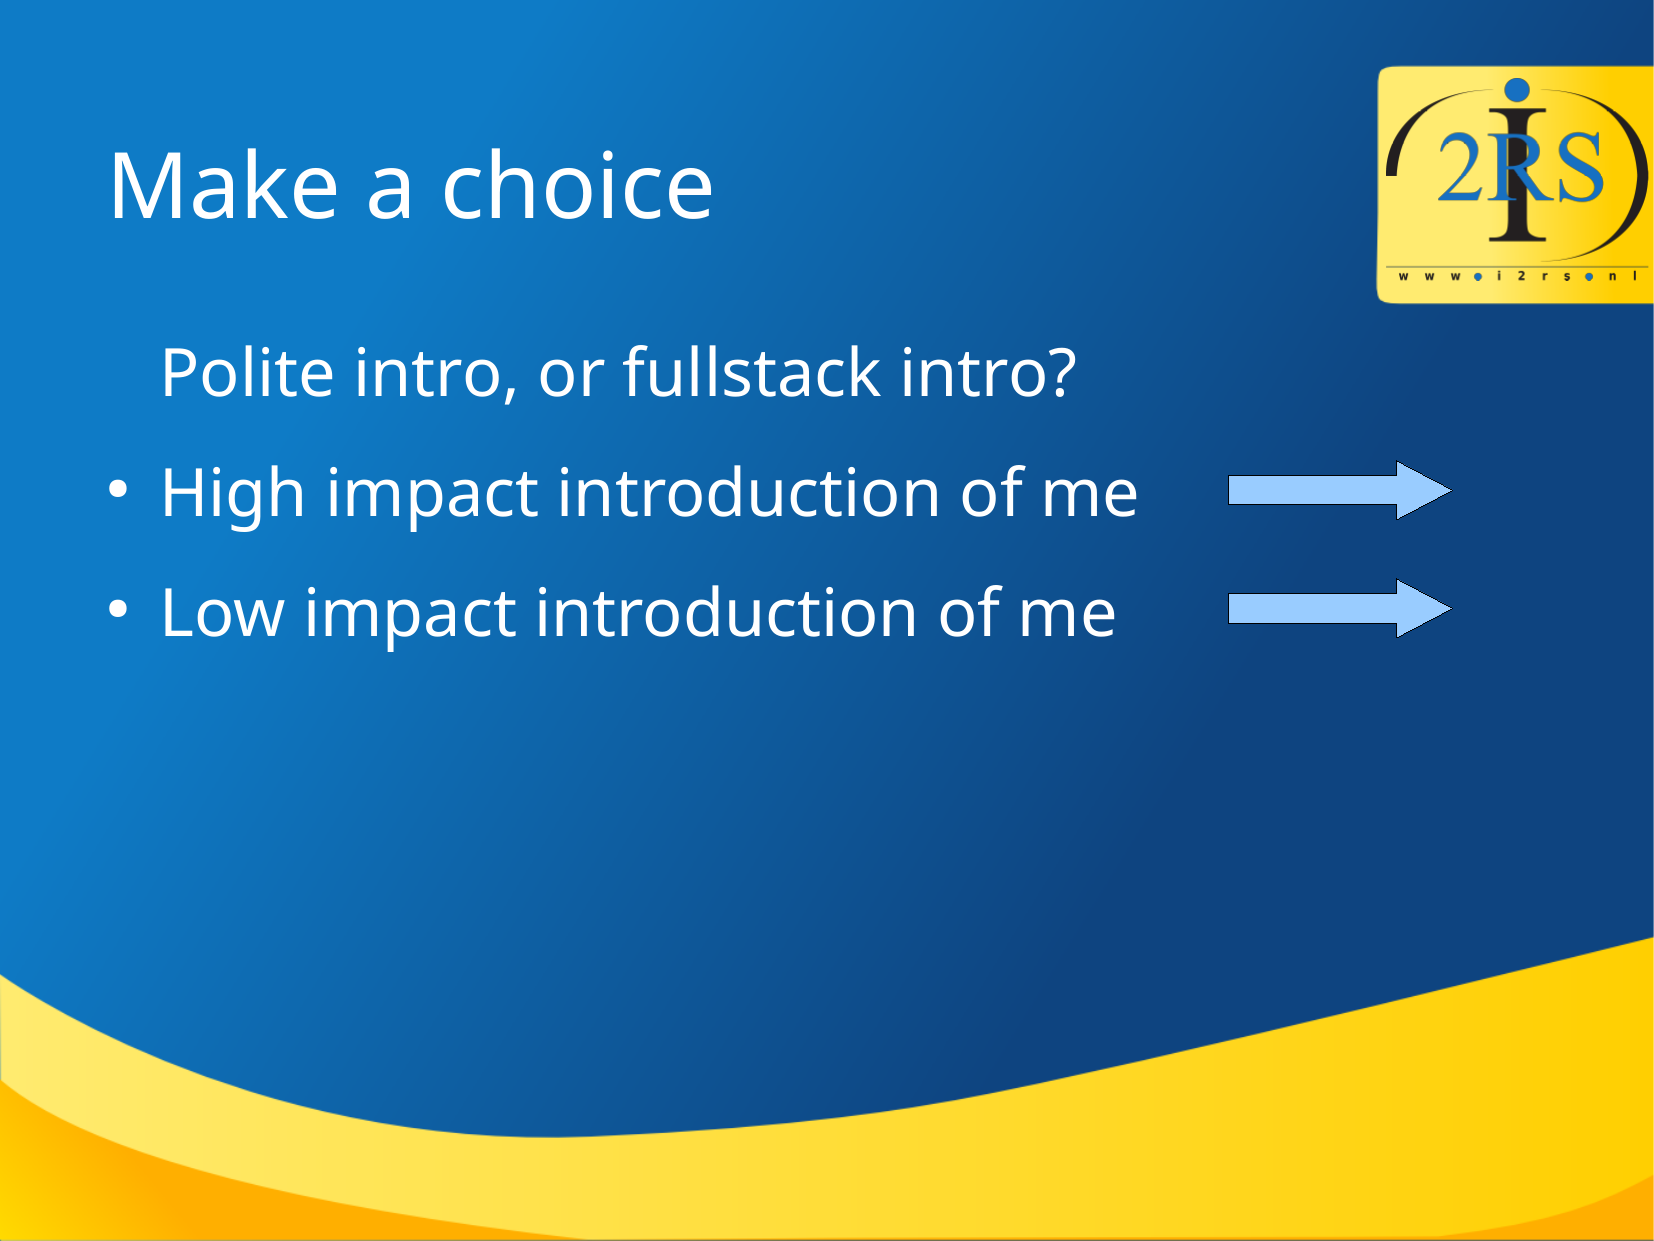

# Make a choice
Polite intro, or fullstack intro?
High impact introduction of me
Low impact introduction of me